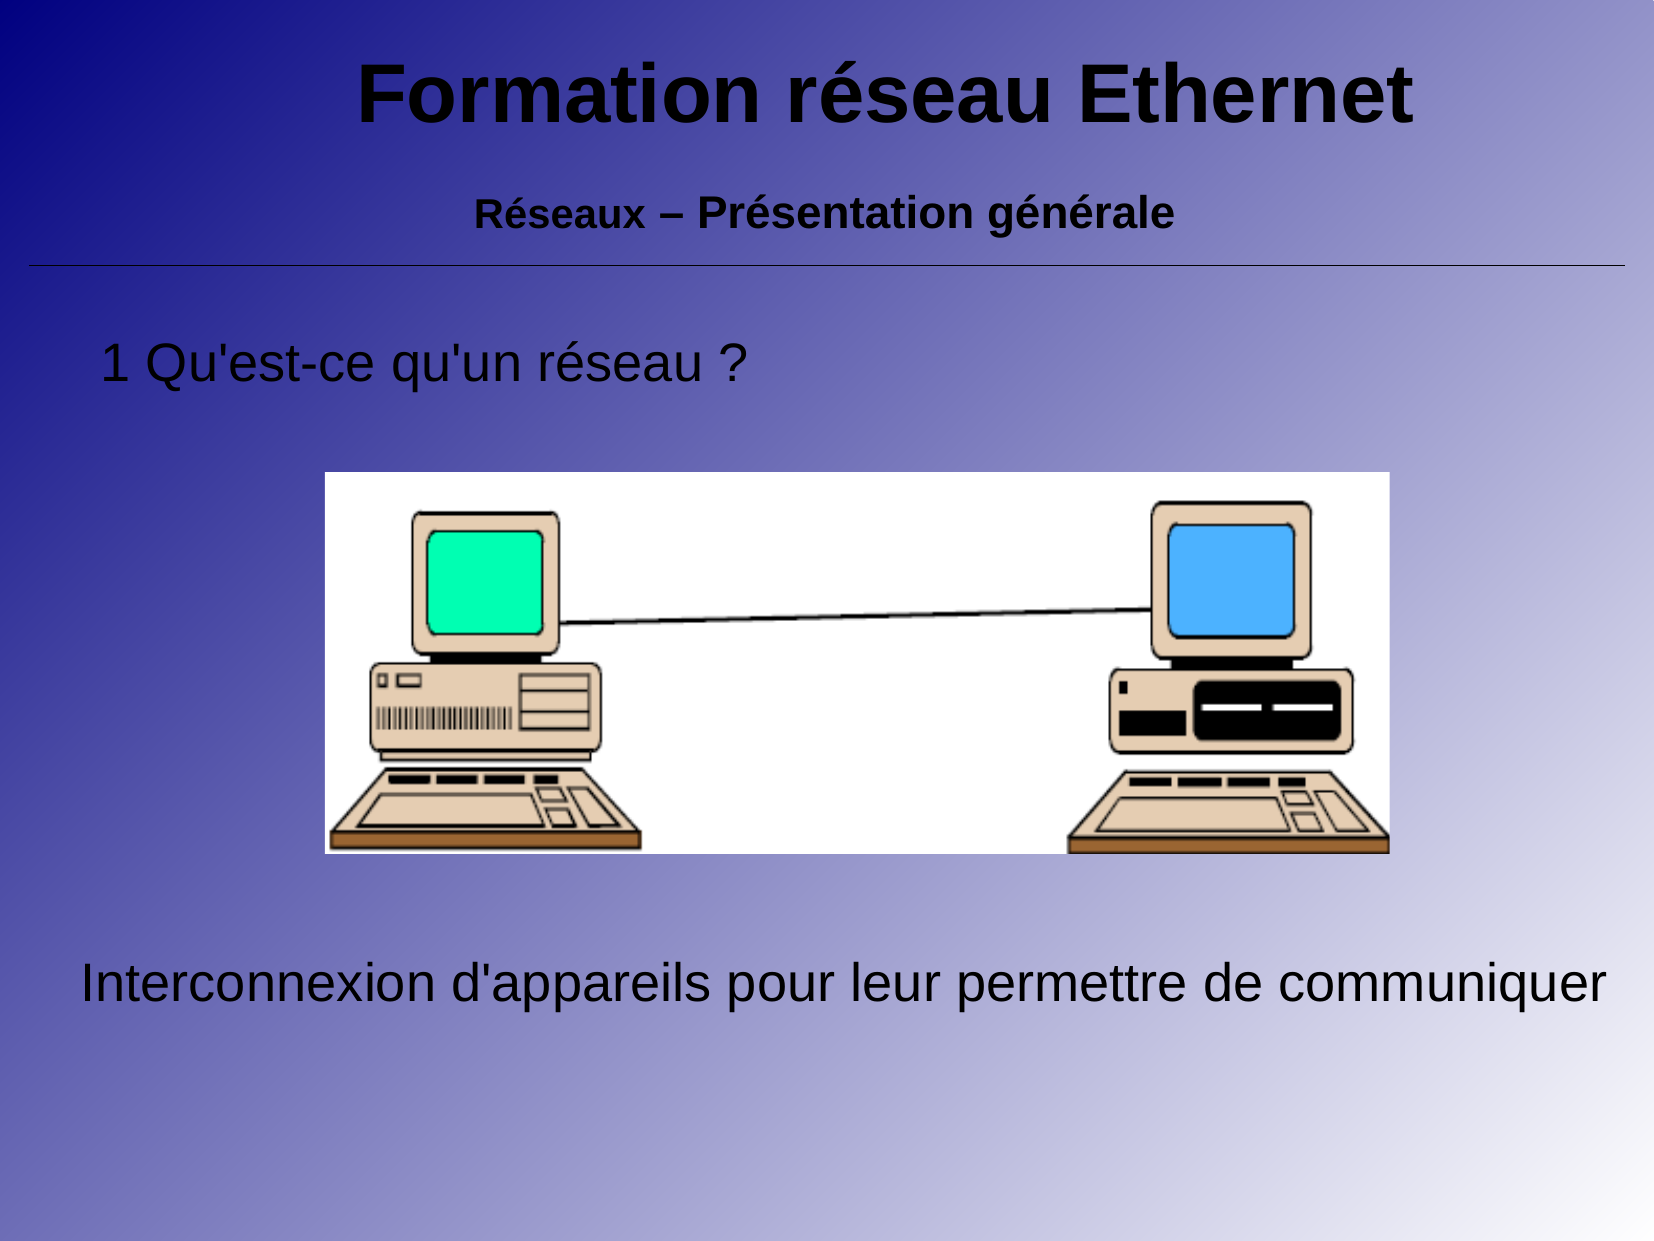

Formation réseau Ethernet
Réseaux – Présentation générale
1 Qu'est-ce qu'un réseau ?
Interconnexion d'appareils pour leur permettre de communiquer